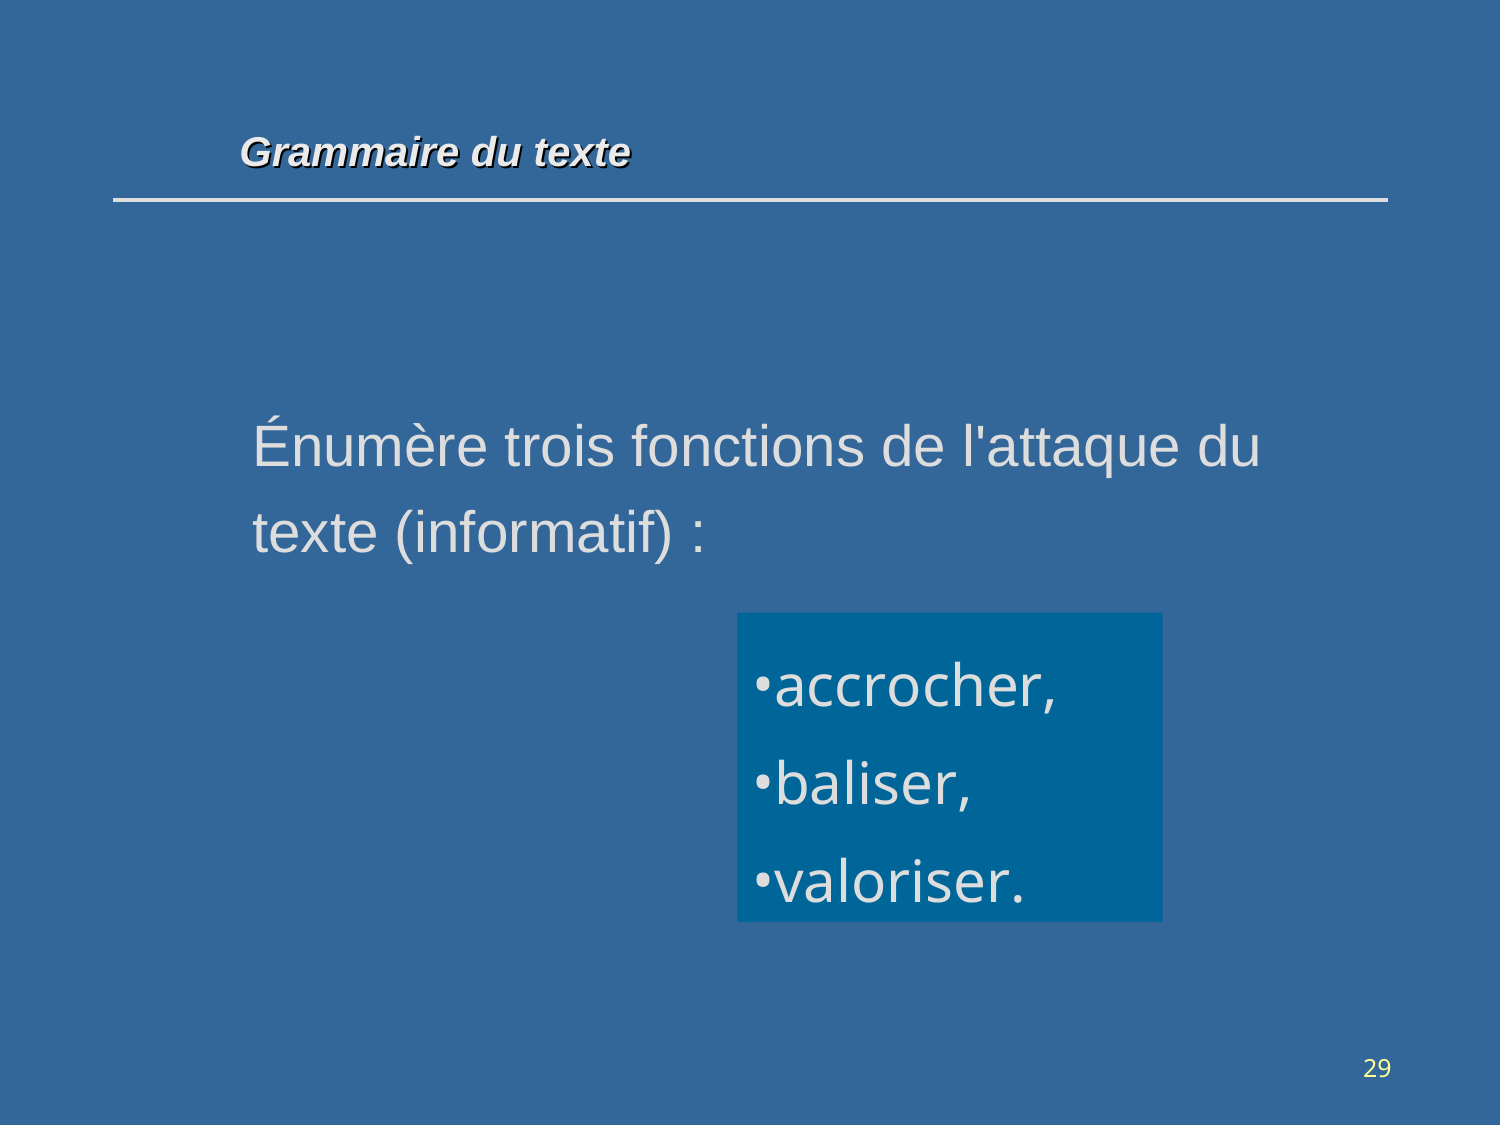

Grammaire du texte
Énumère trois fonctions de l'attaque du texte (informatif) :
accrocher,
baliser,
valoriser.
29